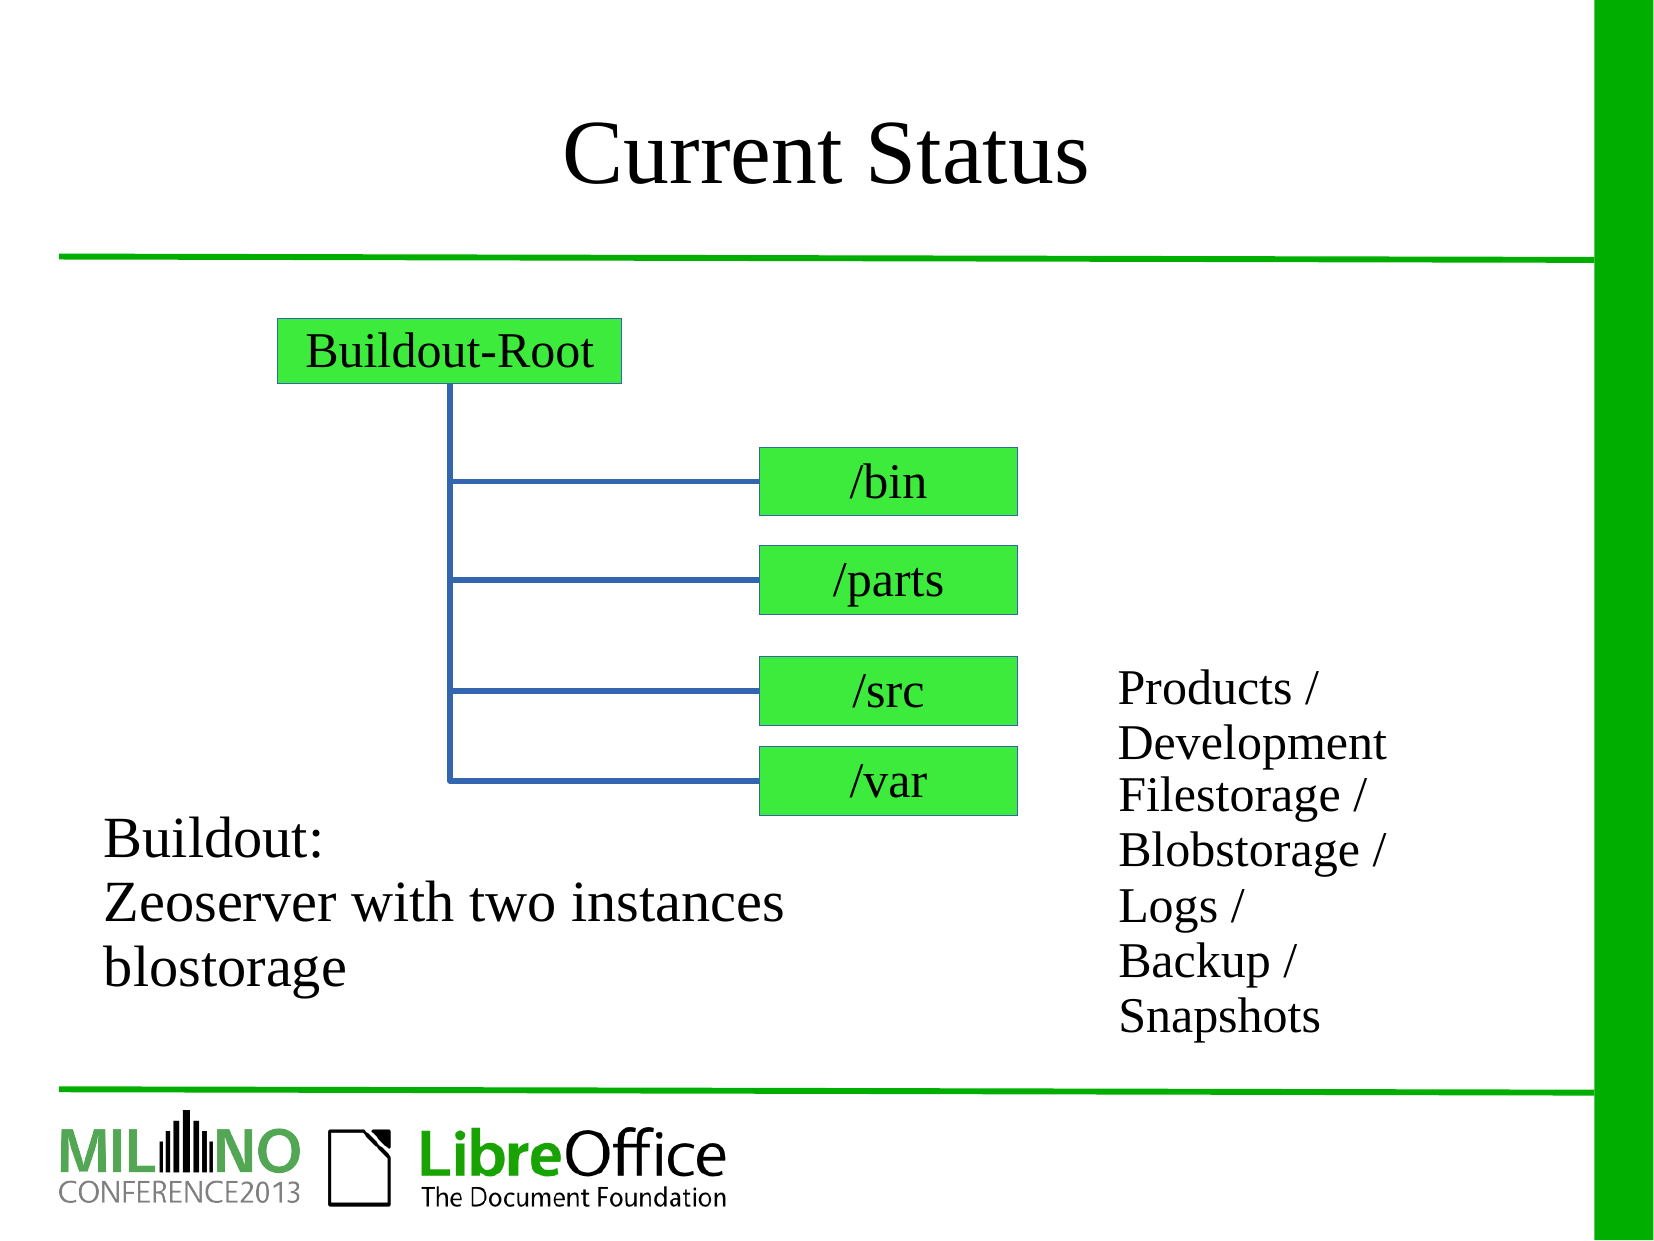

# Current Status
Buildout-Root
/bin
/parts
Products / Development
/src
/var
Filestorage / Blobstorage / Logs /
Backup /
Snapshots
Buildout:
Zeoserver with two instances
blostorage